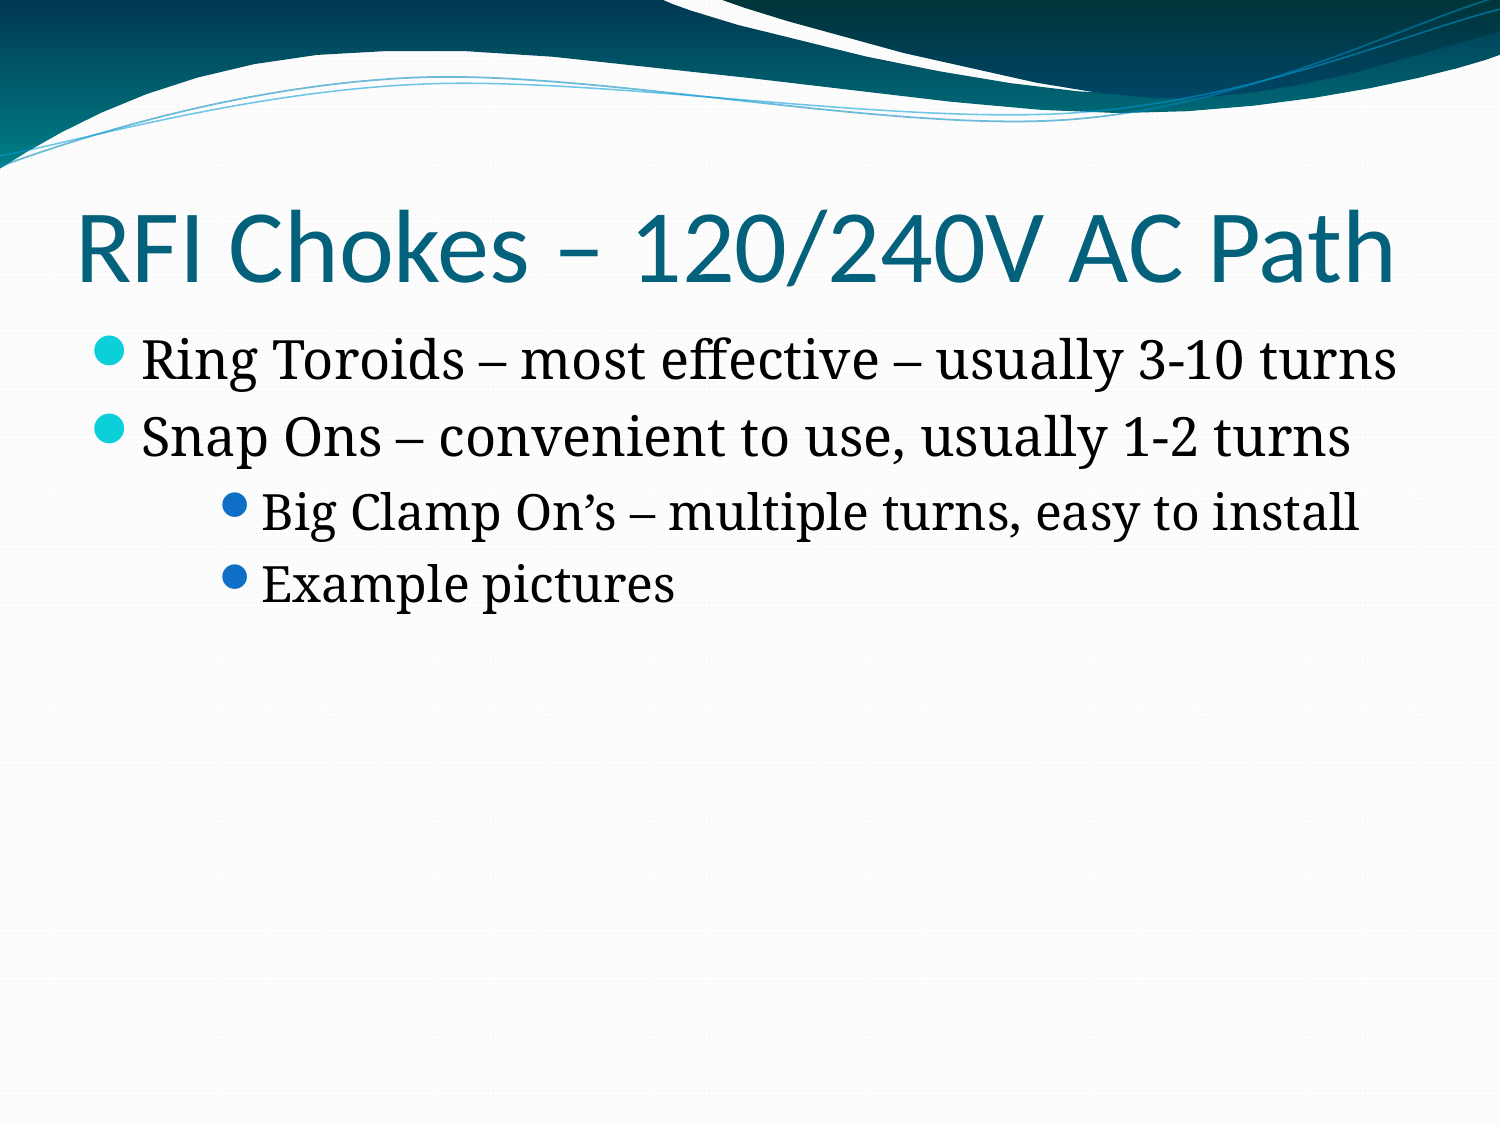

# RFI Chokes – 120/240V AC Path
Ring Toroids – most effective – usually 3-10 turns
Snap Ons – convenient to use, usually 1-2 turns
Big Clamp On’s – multiple turns, easy to install
Example pictures